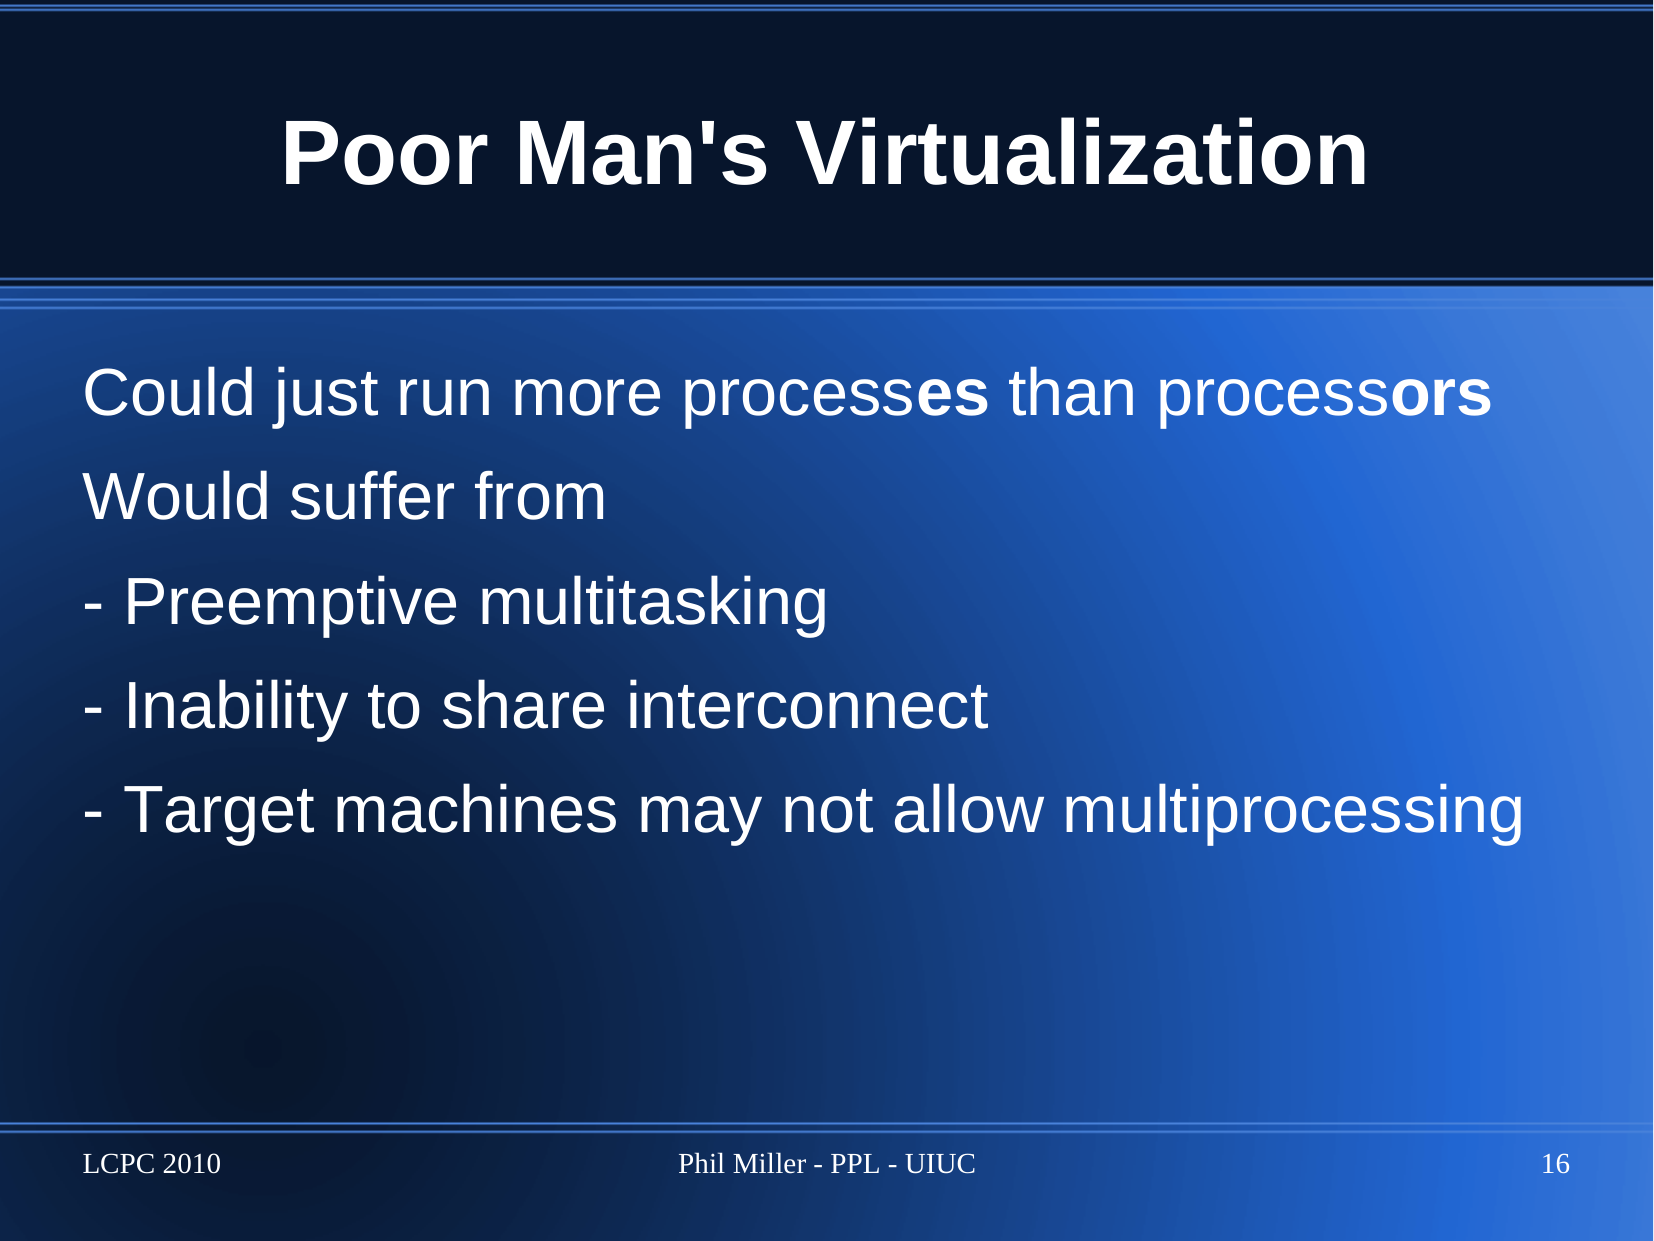

# Poor Man's Virtualization
Could just run more processes than processors
Would suffer from
- Preemptive multitasking
- Inability to share interconnect
- Target machines may not allow multiprocessing
LCPC 2010
Phil Miller - PPL - UIUC
16